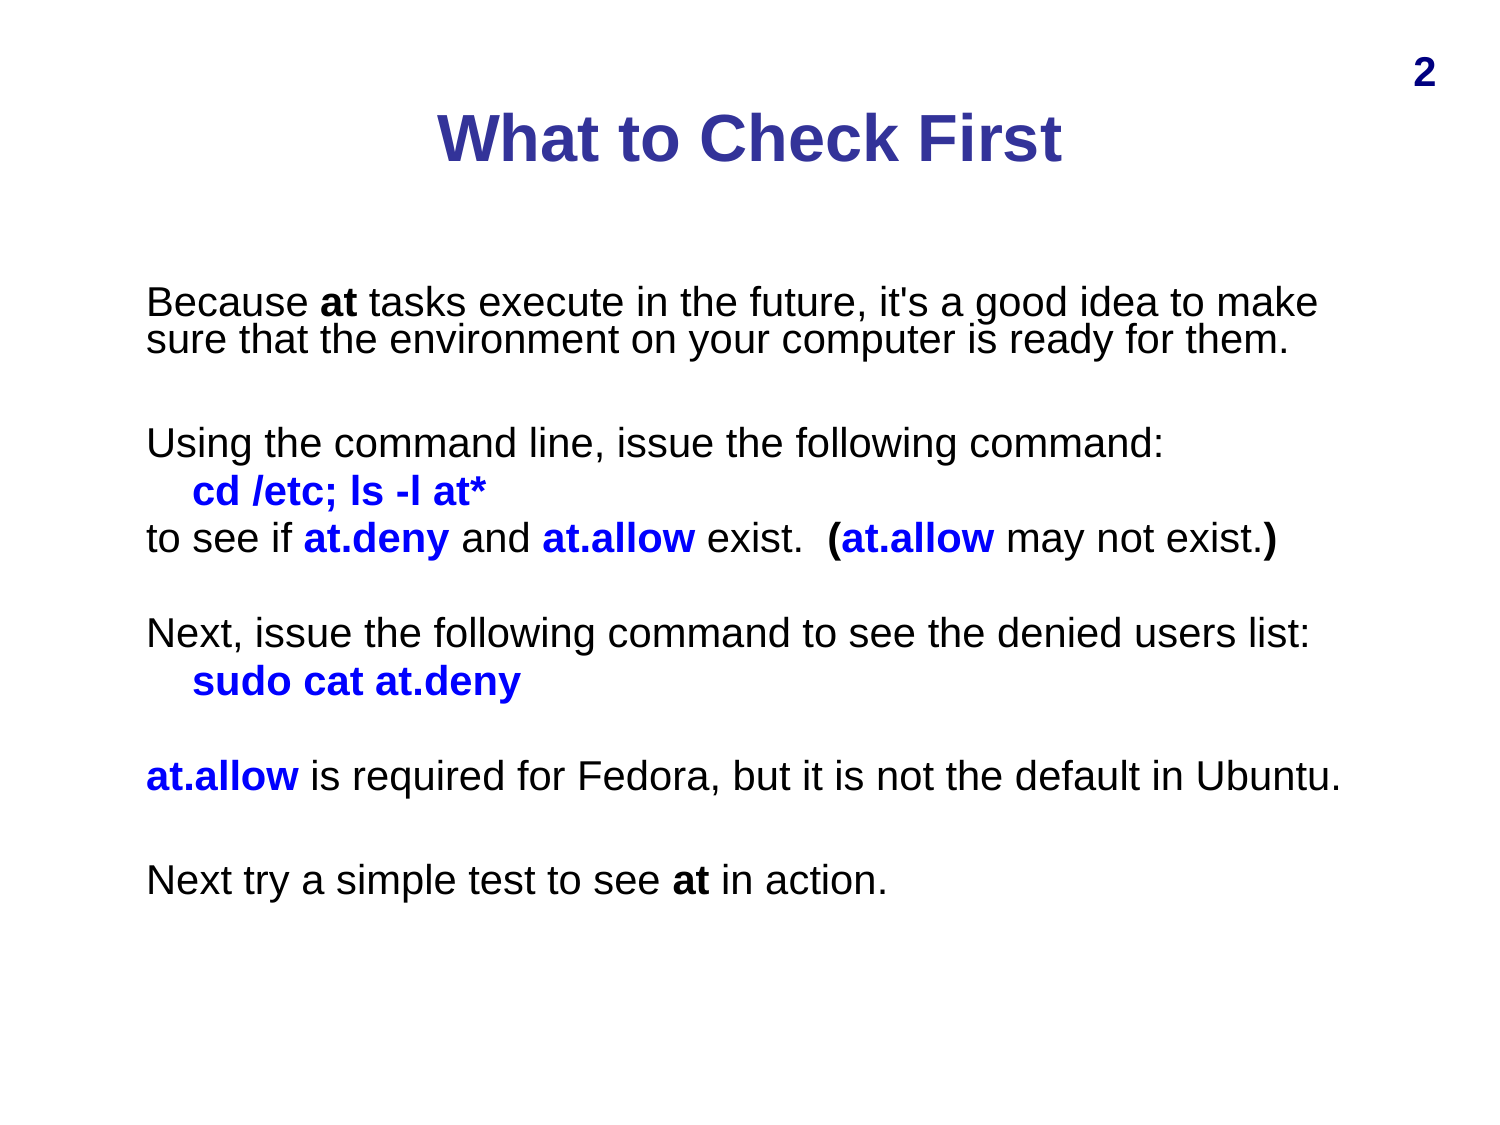

2
# What to Check First
Because at tasks execute in the future, it's a good idea to make sure that the environment on your computer is ready for them.
Using the command line, issue the following command:
 cd /etc; ls -l at*
to see if at.deny and at.allow exist. (at.allow may not exist.)
Next, issue the following command to see the denied users list:
 sudo cat at.deny
at.allow is required for Fedora, but it is not the default in Ubuntu.
Next try a simple test to see at in action.